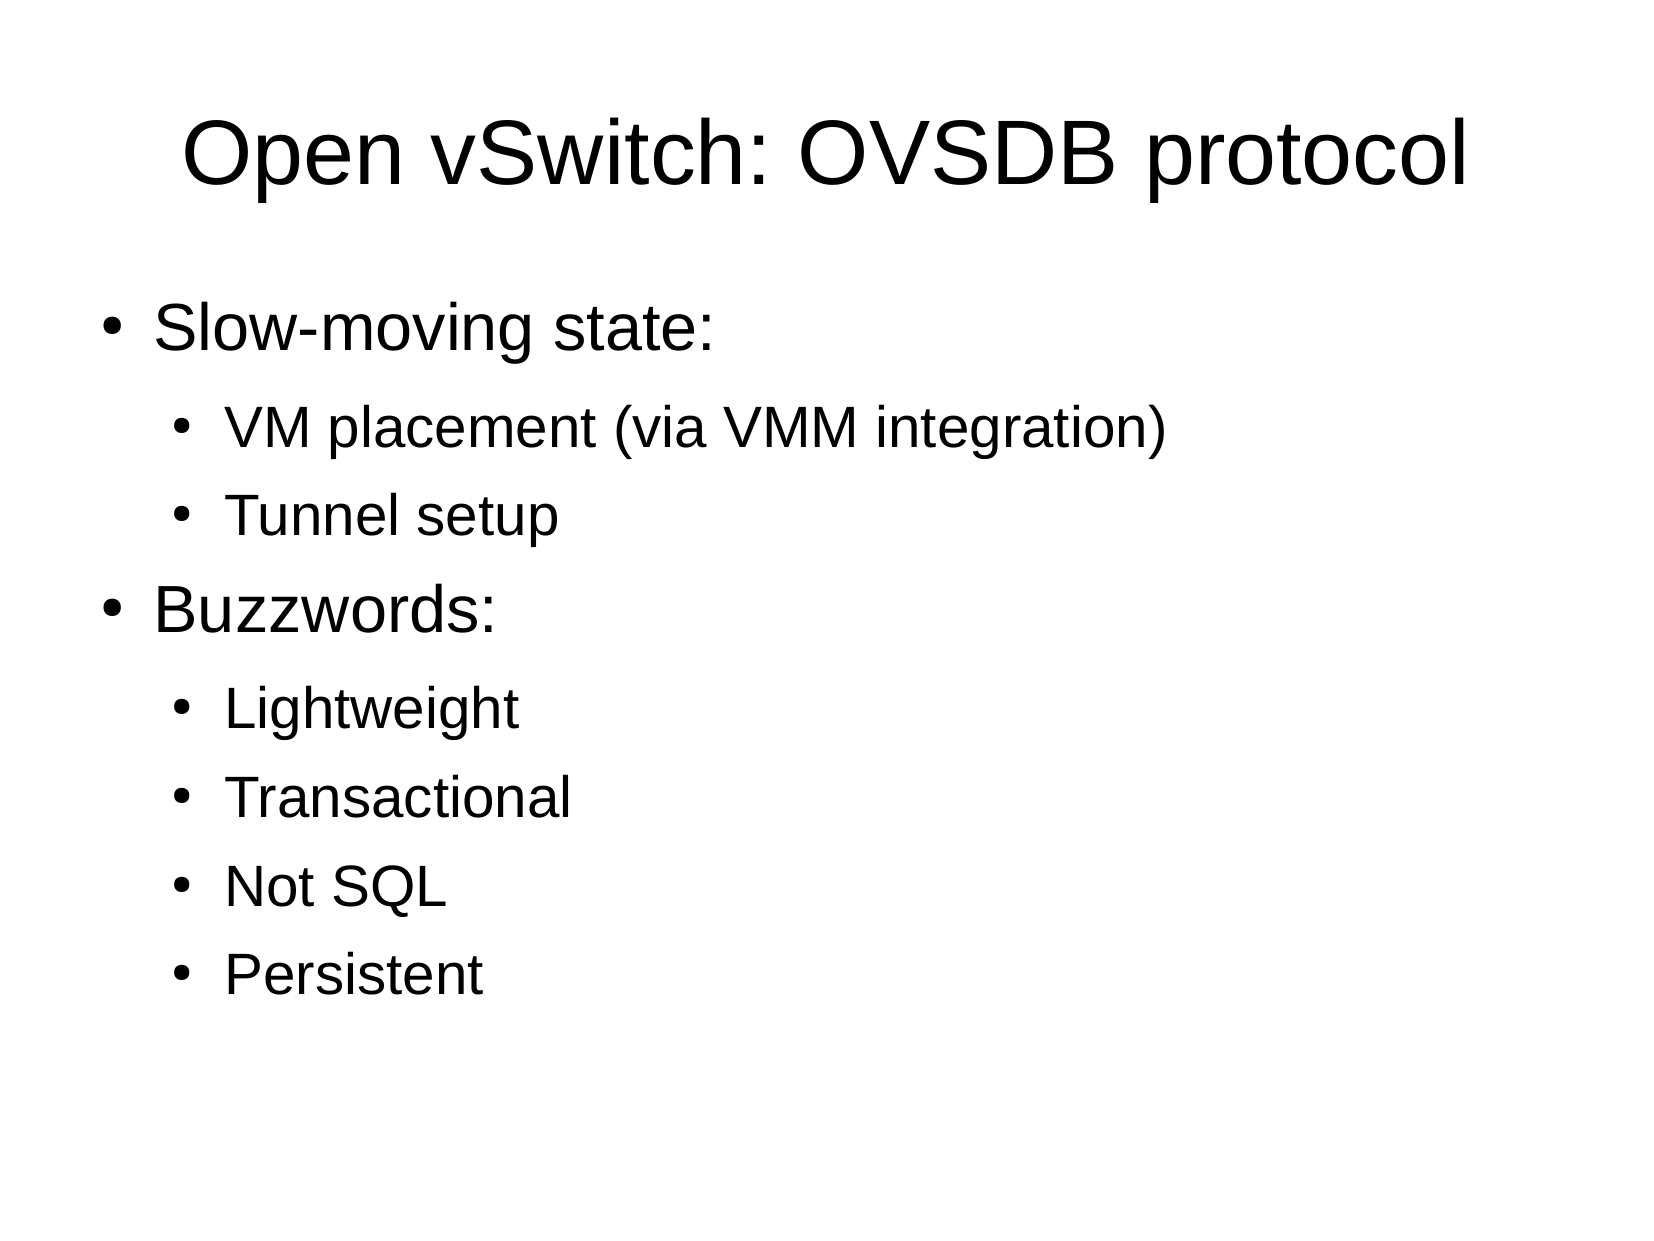

# Open vSwitch: OVSDB protocol
Slow-moving state:
VM placement (via VMM integration)
Tunnel setup
Buzzwords:
Lightweight
Transactional
Not SQL
Persistent